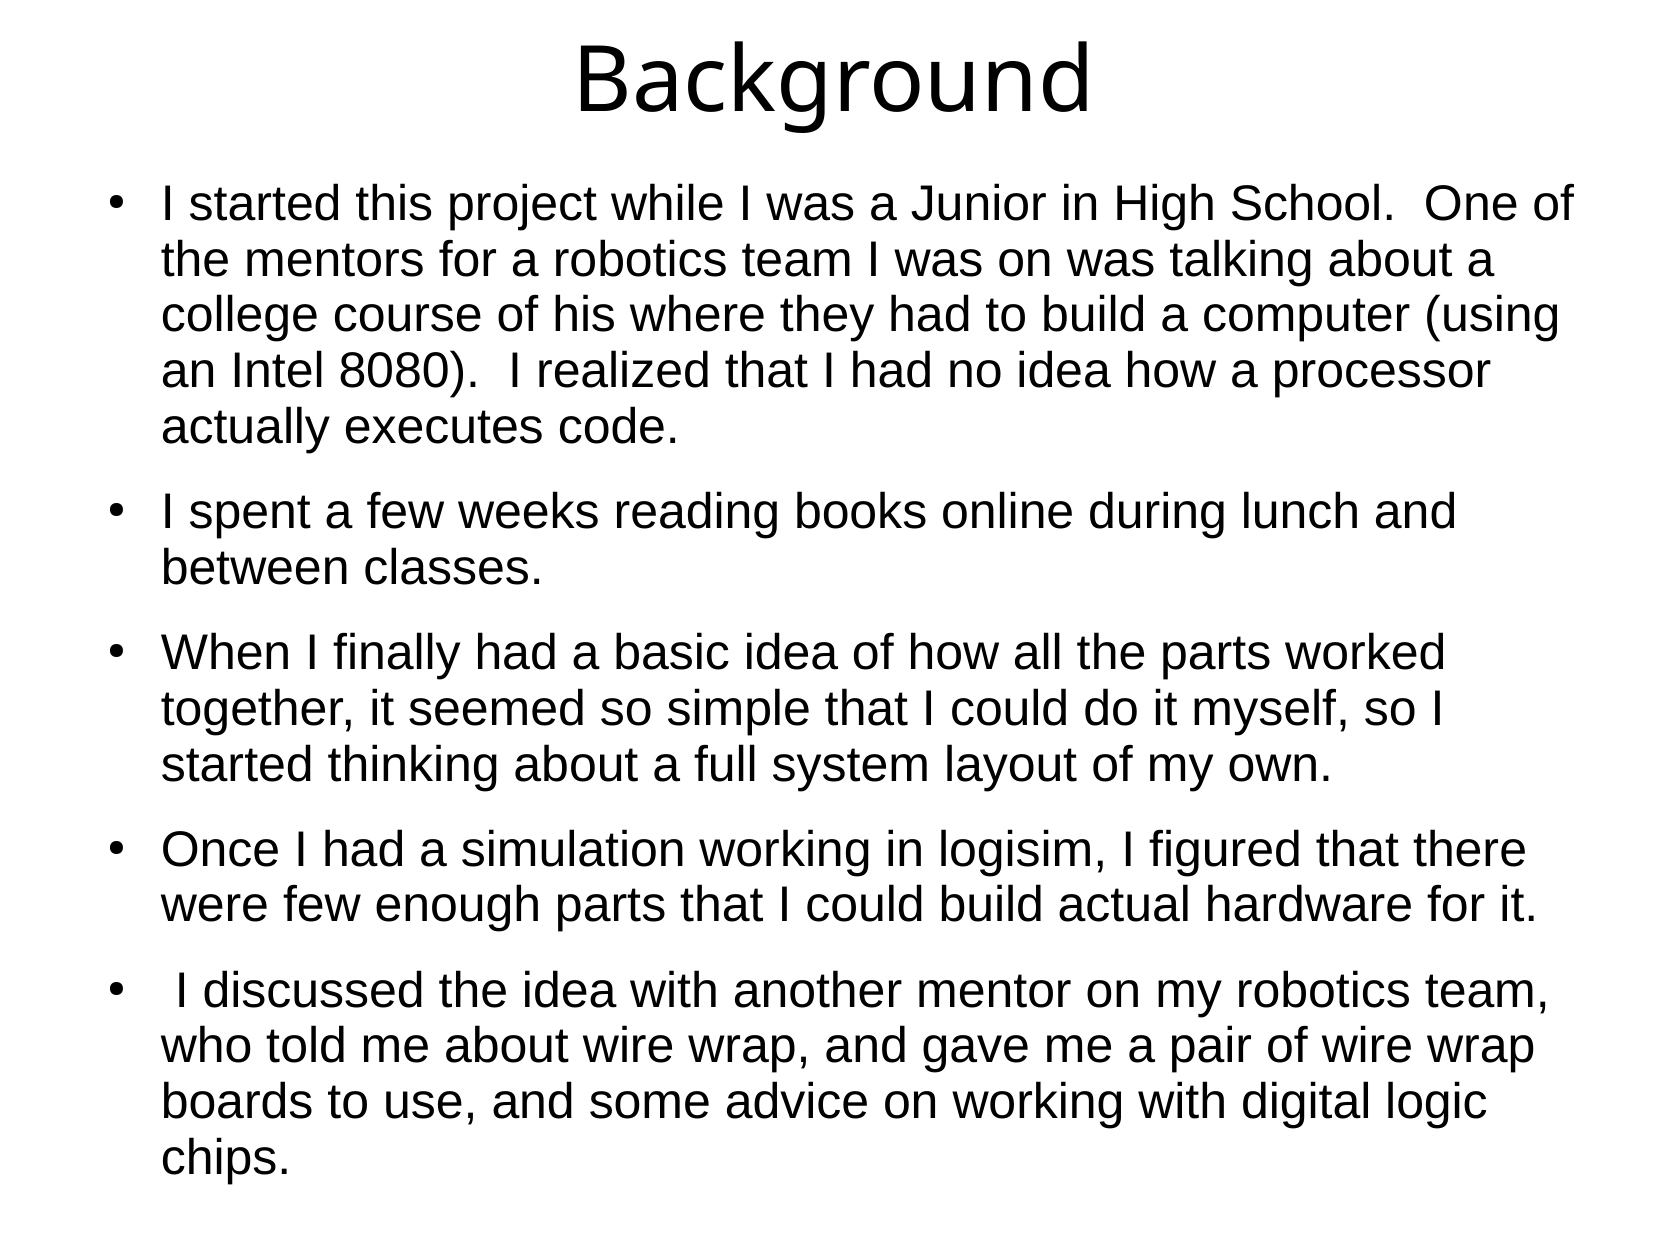

# Background
I started this project while I was a Junior in High School. One of the mentors for a robotics team I was on was talking about a college course of his where they had to build a computer (using an Intel 8080). I realized that I had no idea how a processor actually executes code.
I spent a few weeks reading books online during lunch and between classes.
When I finally had a basic idea of how all the parts worked together, it seemed so simple that I could do it myself, so I started thinking about a full system layout of my own.
Once I had a simulation working in logisim, I figured that there were few enough parts that I could build actual hardware for it.
 I discussed the idea with another mentor on my robotics team, who told me about wire wrap, and gave me a pair of wire wrap boards to use, and some advice on working with digital logic chips.